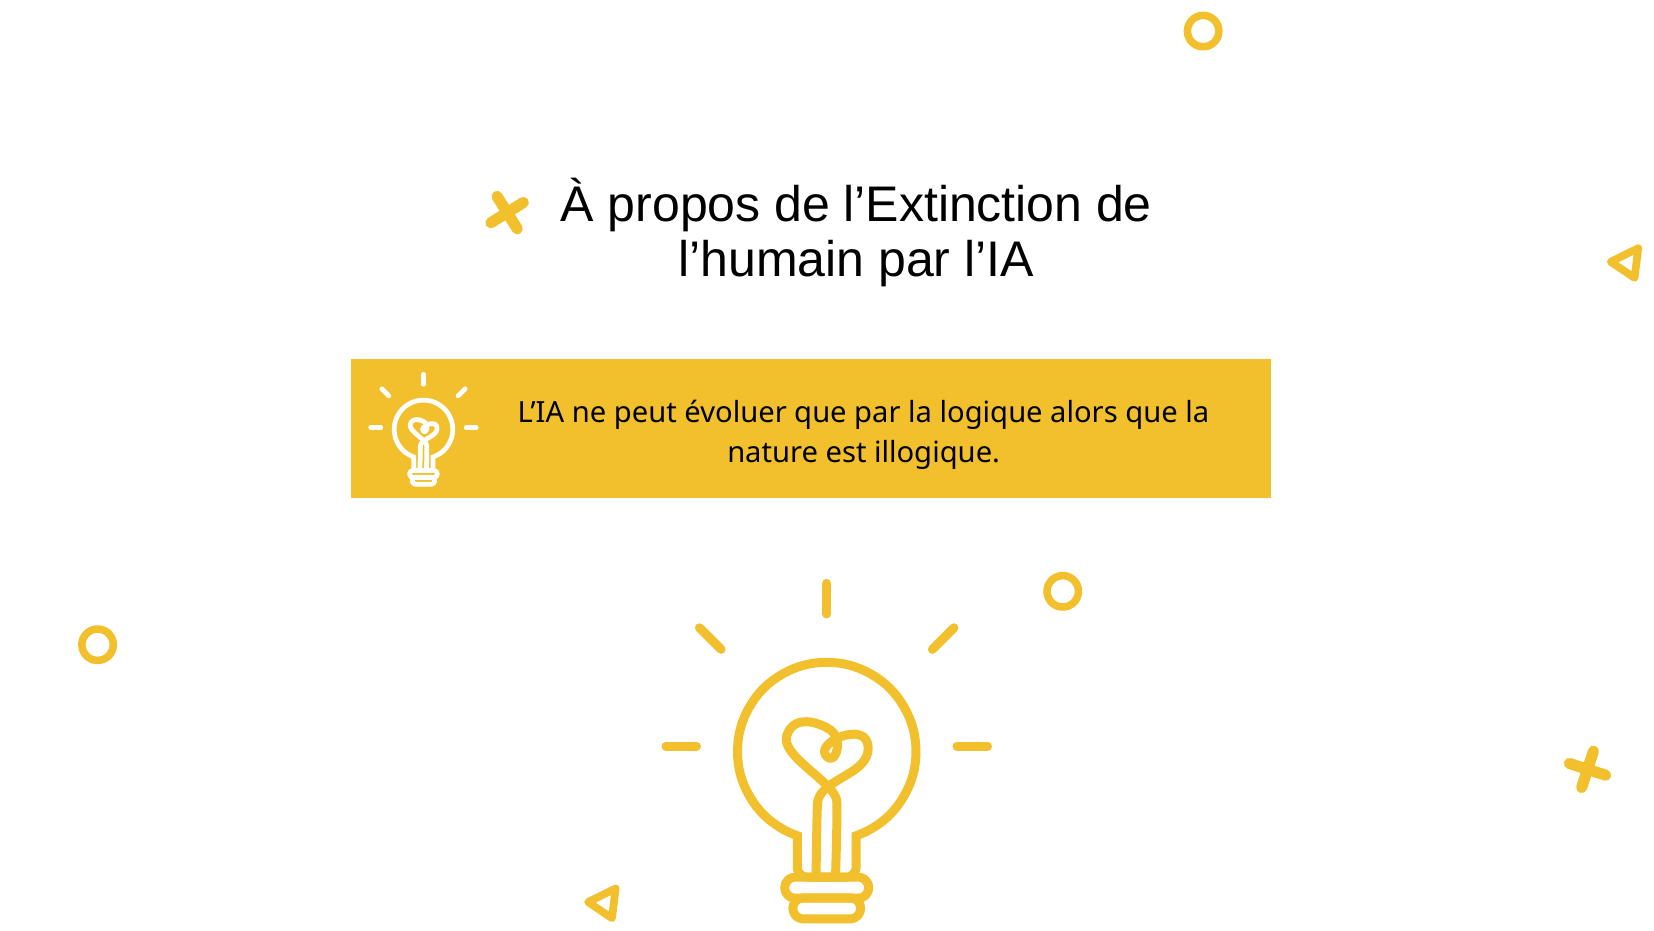

À propos de l’Extinction de l’humain par l’IA
L’IA ne peut évoluer que par la logique alors que la nature est illogique.